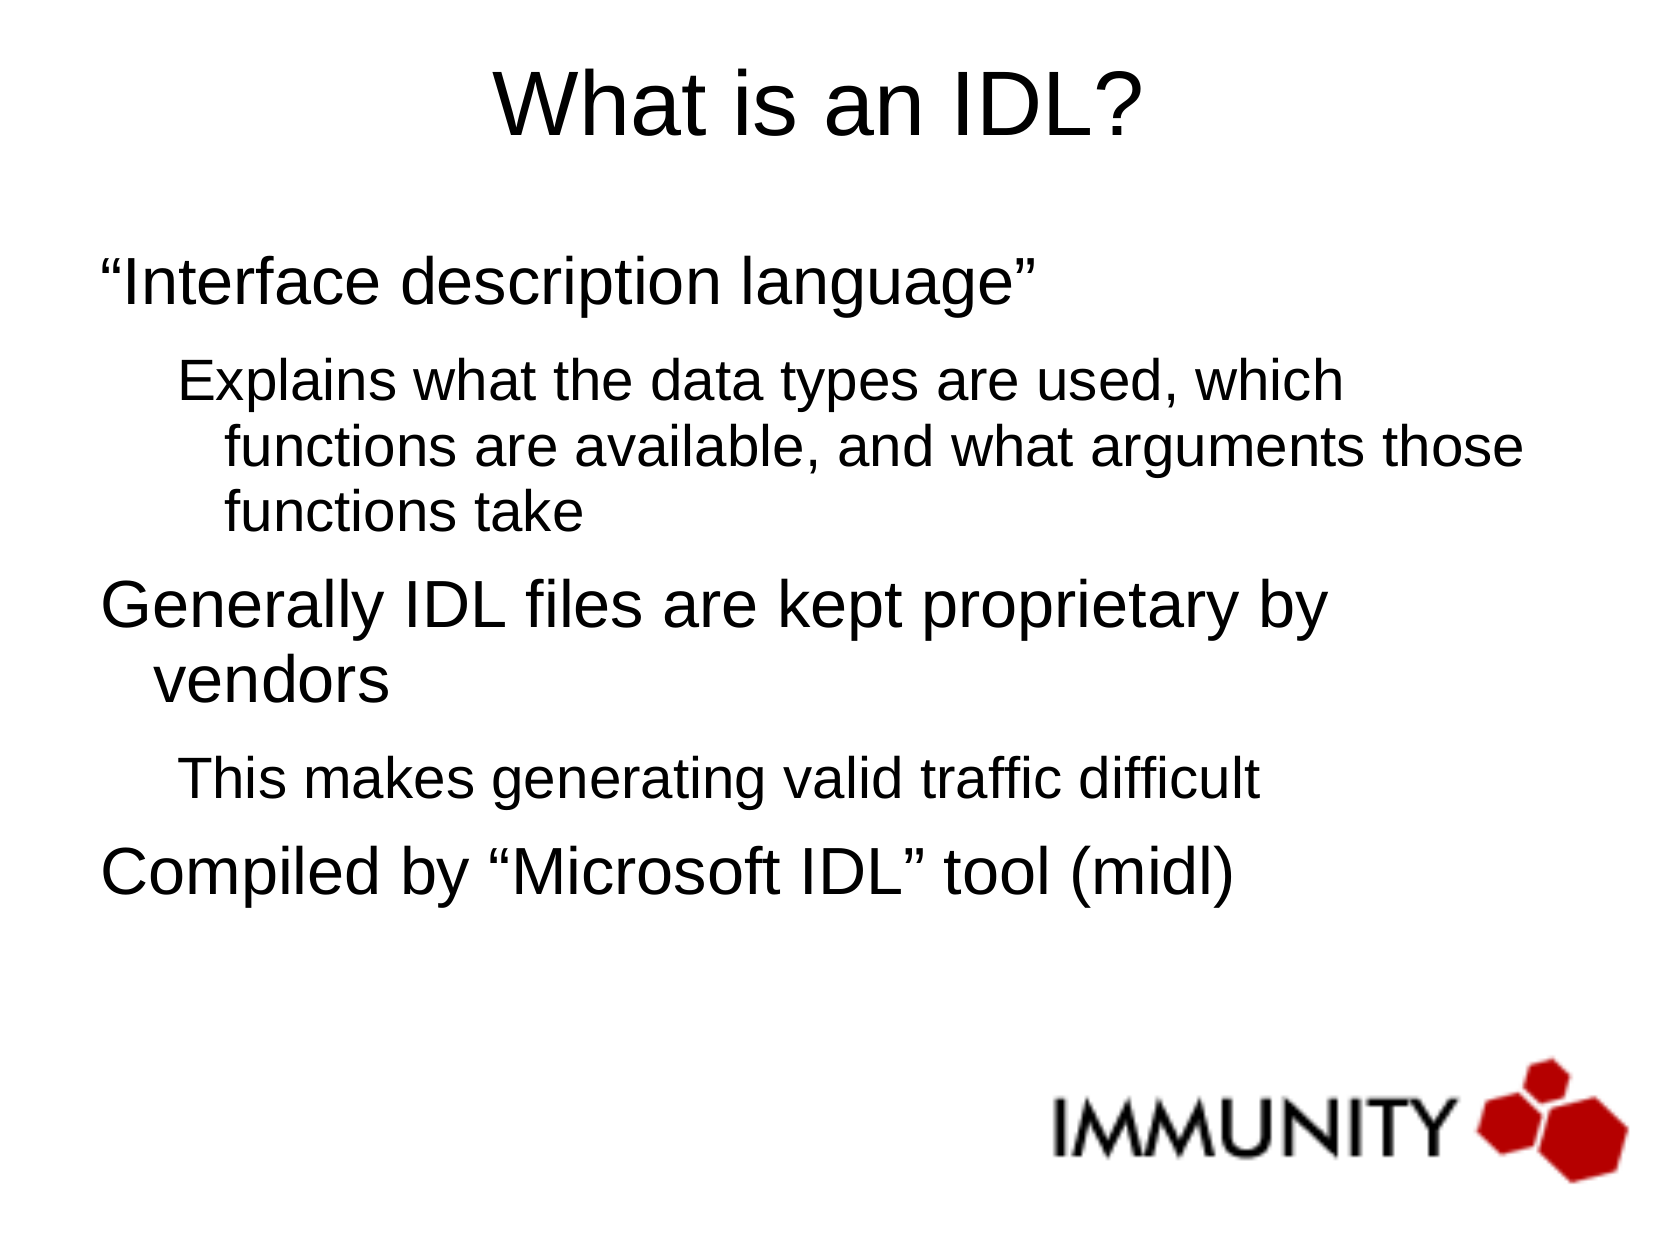

# What is an IDL?
“Interface description language”
Explains what the data types are used, which functions are available, and what arguments those functions take
Generally IDL files are kept proprietary by vendors
This makes generating valid traffic difficult
Compiled by “Microsoft IDL” tool (midl)